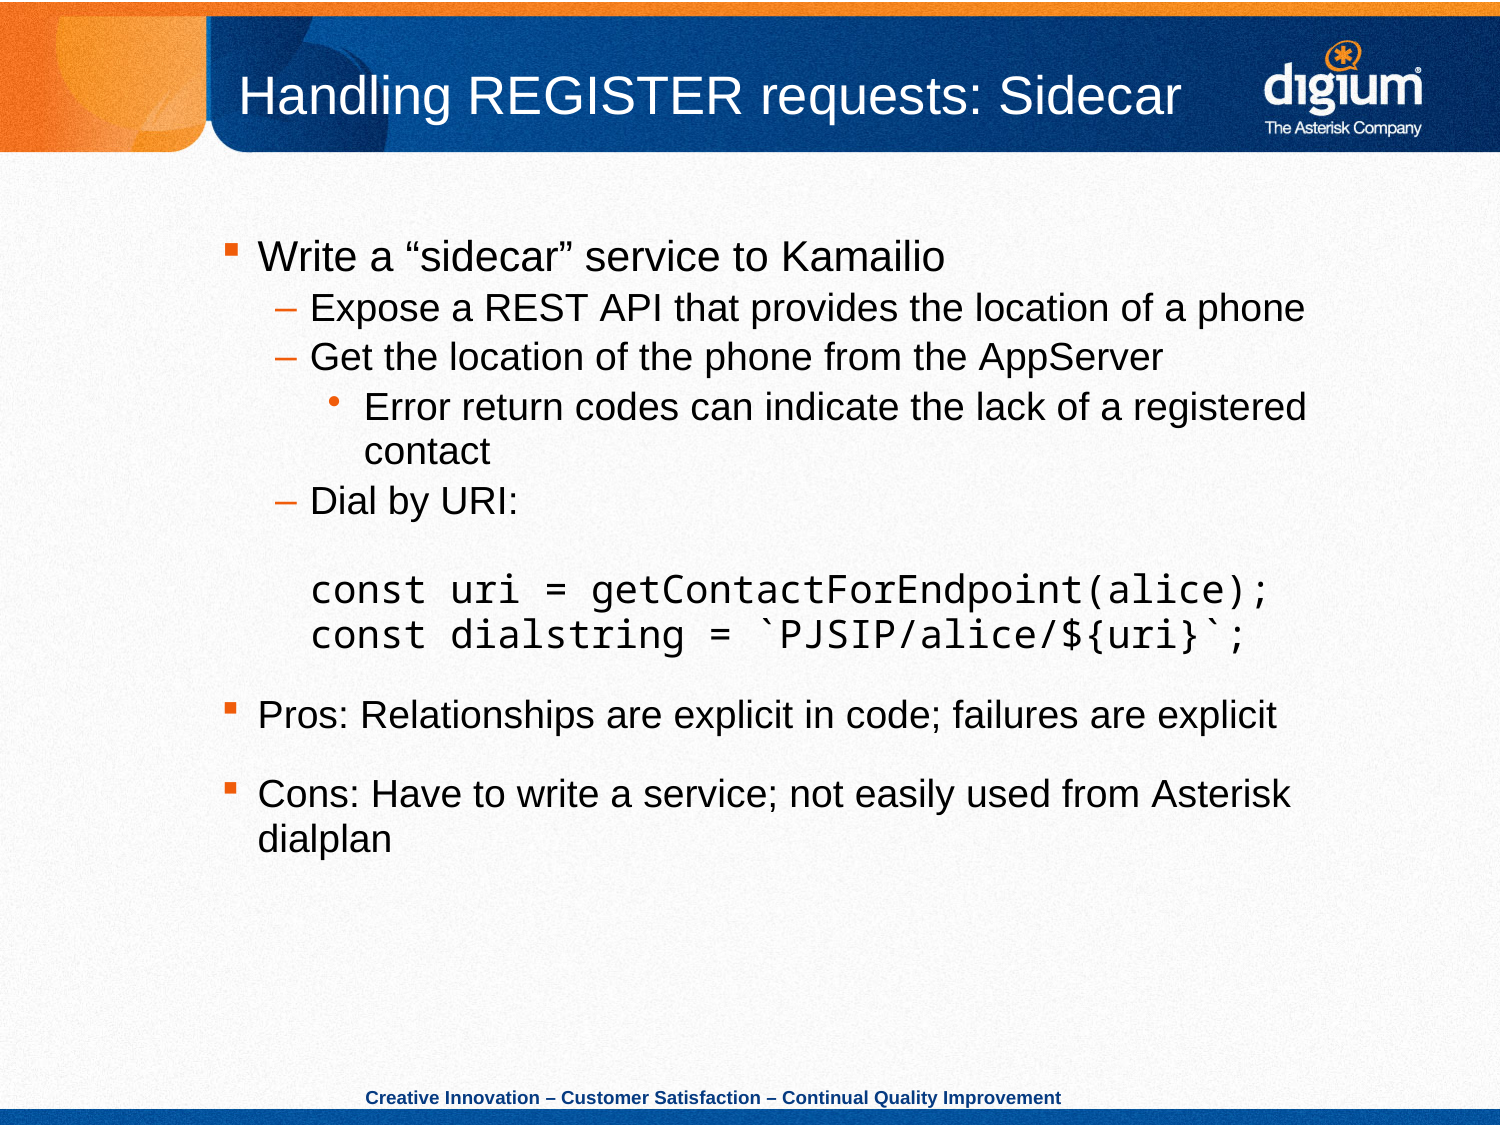

# Handling REGISTER requests: Sidecar
Write a “sidecar” service to Kamailio
Expose a REST API that provides the location of a phone
Get the location of the phone from the AppServer
Error return codes can indicate the lack of a registered contact
Dial by URI:
const uri = getContactForEndpoint(alice);
const dialstring = `PJSIP/alice/${uri}`;
Pros: Relationships are explicit in code; failures are explicit
Cons: Have to write a service; not easily used from Asterisk dialplan